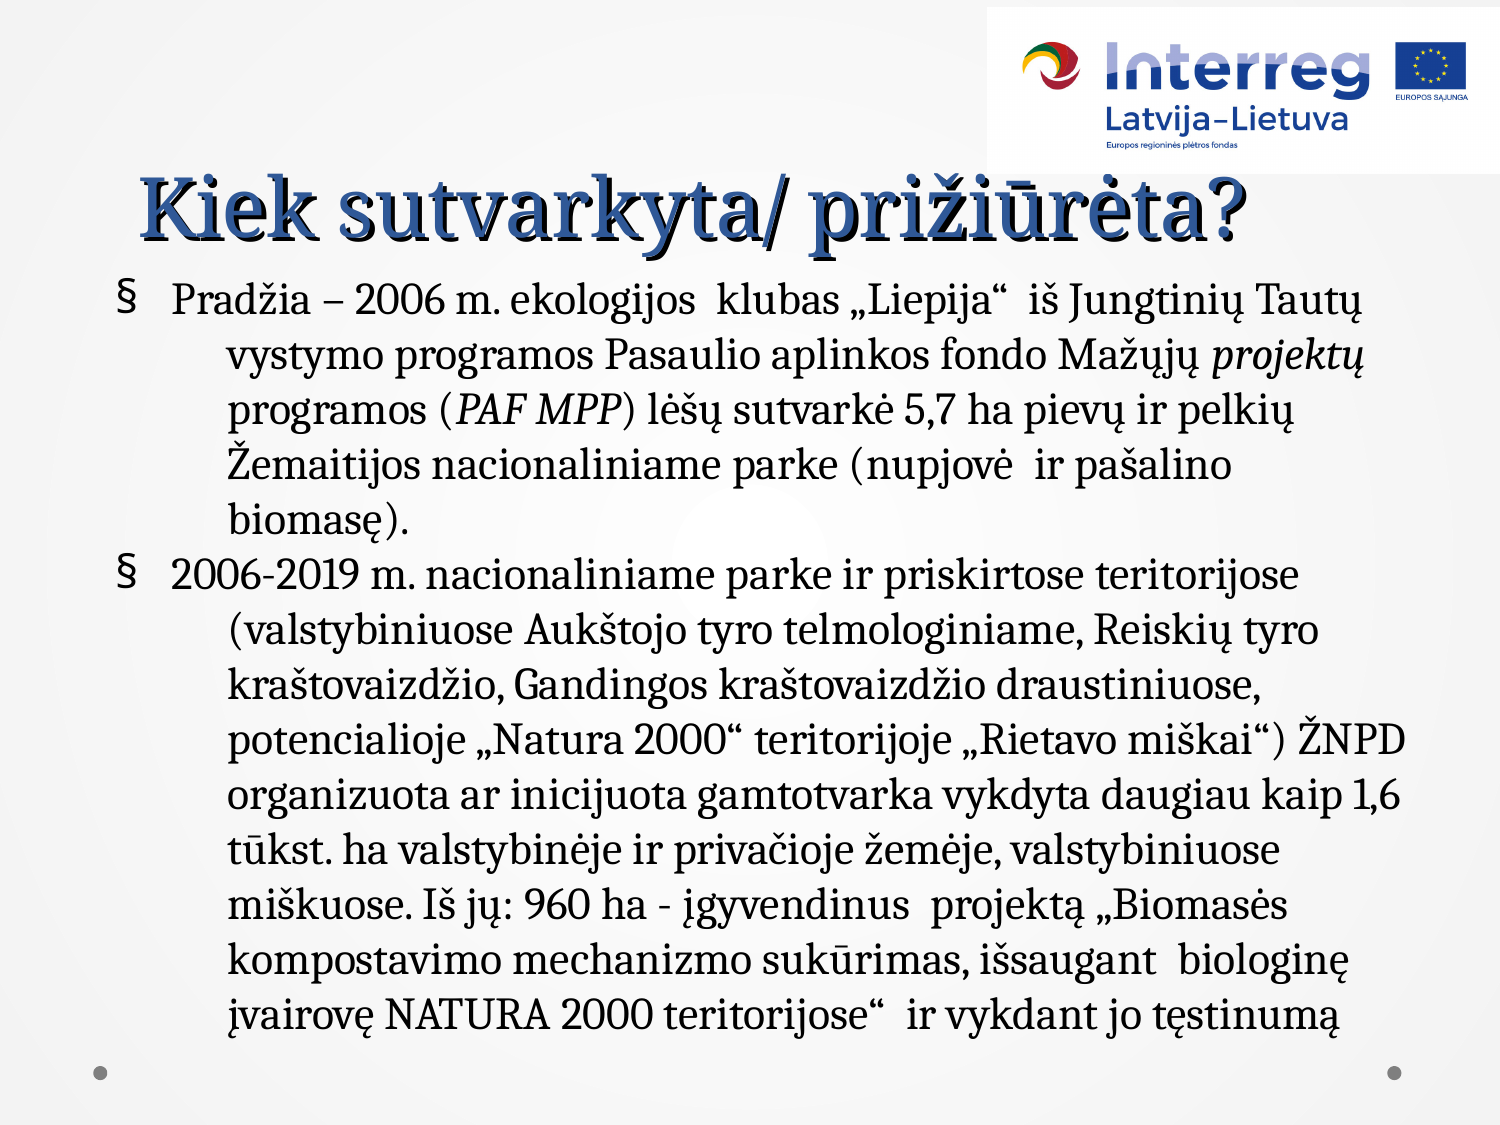

# Kiek sutvarkyta/ prižiūrėta?
Pradžia – 2006 m. ekologijos klubas „Liepija“ iš Jungtinių Tautų vystymo programos Pasaulio aplinkos fondo Mažųjų projektų programos (PAF MPP) lėšų sutvarkė 5,7 ha pievų ir pelkių Žemaitijos nacionaliniame parke (nupjovė ir pašalino biomasę).
2006-2019 m. nacionaliniame parke ir priskirtose teritorijose (valstybiniuose Aukštojo tyro telmologiniame, Reiskių tyro kraštovaizdžio, Gandingos kraštovaizdžio draustiniuose, potencialioje „Natura 2000“ teritorijoje „Rietavo miškai“) ŽNPD organizuota ar inicijuota gamtotvarka vykdyta daugiau kaip 1,6 tūkst. ha valstybinėje ir privačioje žemėje, valstybiniuose miškuose. Iš jų: 960 ha - įgyvendinus projektą „Biomasės kompostavimo mechanizmo sukūrimas, išsaugant biologinę įvairovę NATURA 2000 teritorijose“ ir vykdant jo tęstinumą